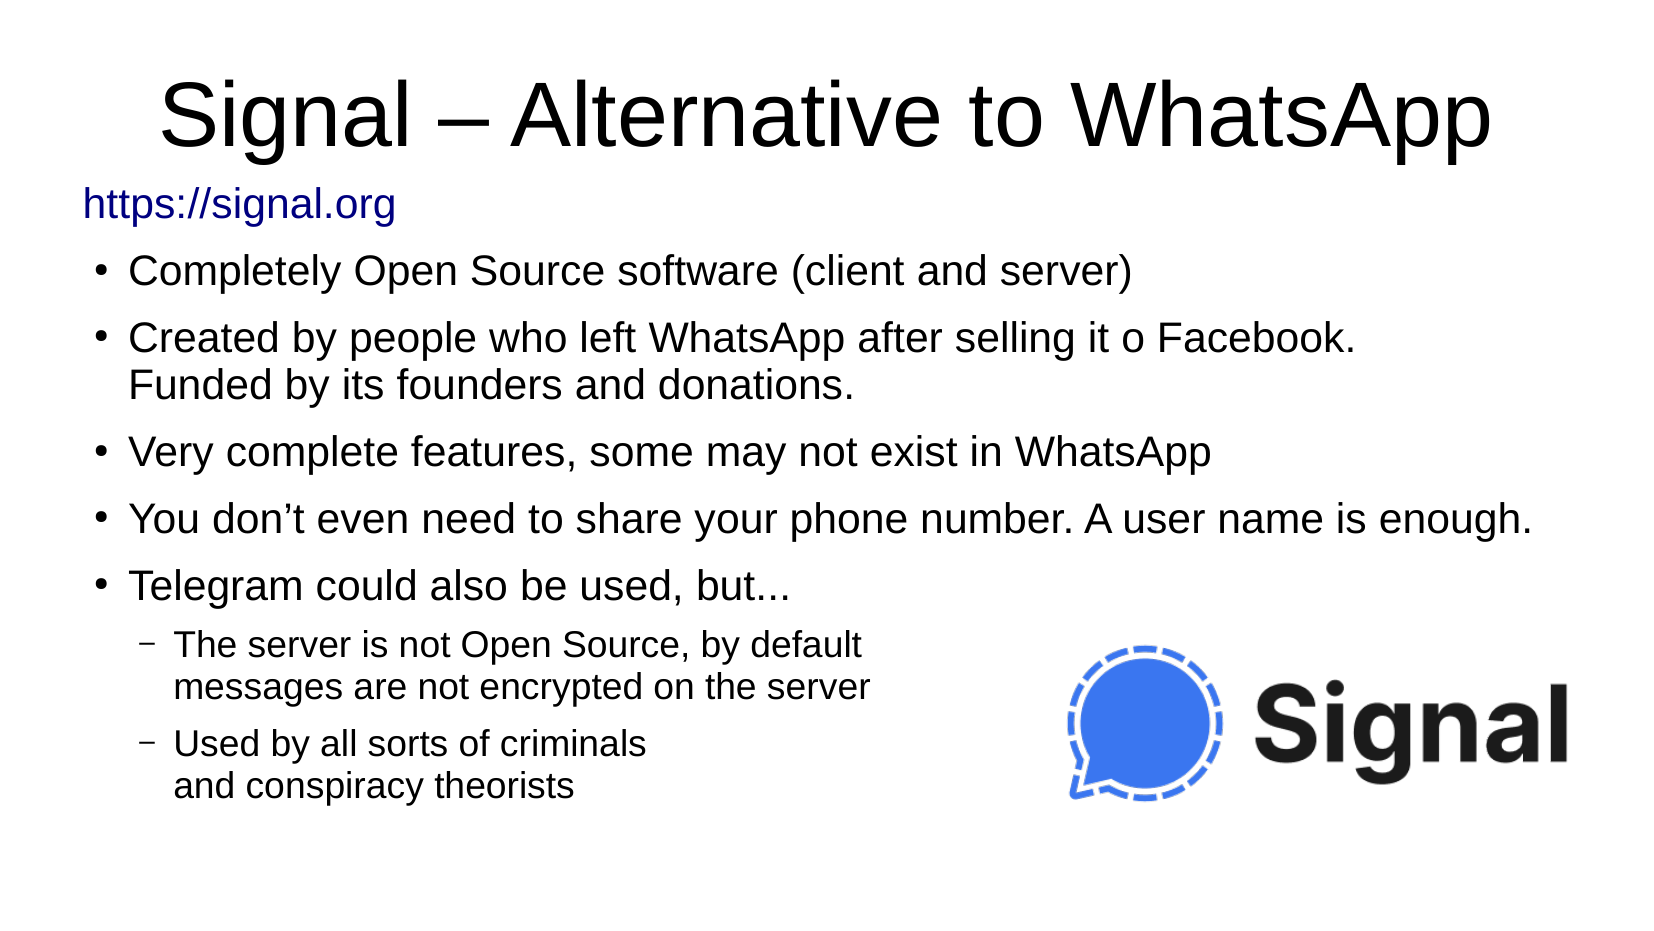

# Signal – Alternative to WhatsApp
https://signal.org
Completely Open Source software (client and server)
Created by people who left WhatsApp after selling it o Facebook.
Funded by its founders and donations.
Very complete features, some may not exist in WhatsApp
You don’t even need to share your phone number. A user name is enough.
Telegram could also be used, but...
The server is not Open Source, by default
messages are not encrypted on the server
Used by all sorts of criminals
and conspiracy theorists